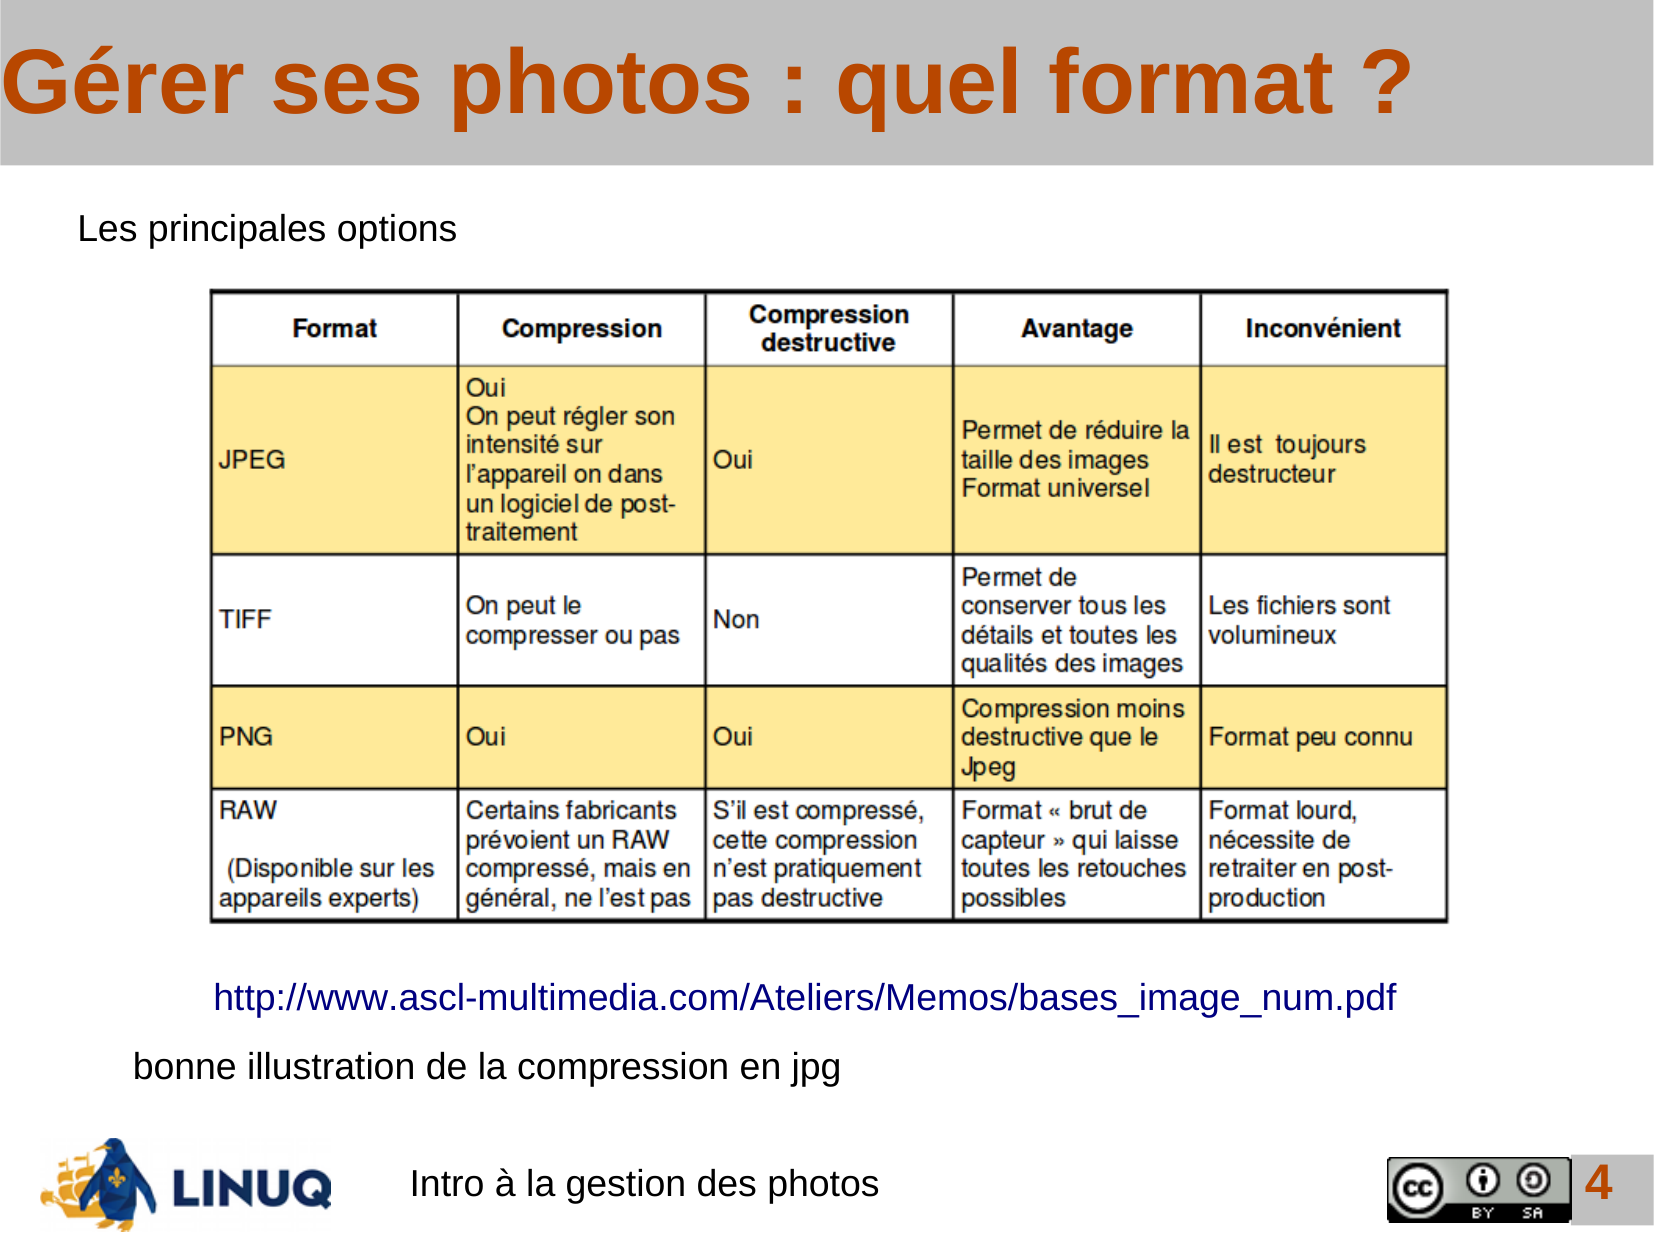

# Gérer ses photos : quel format ?
Les principales options
http://www.ascl-multimedia.com/Ateliers/Memos/bases_image_num.pdf
bonne illustration de la compression en jpg
4